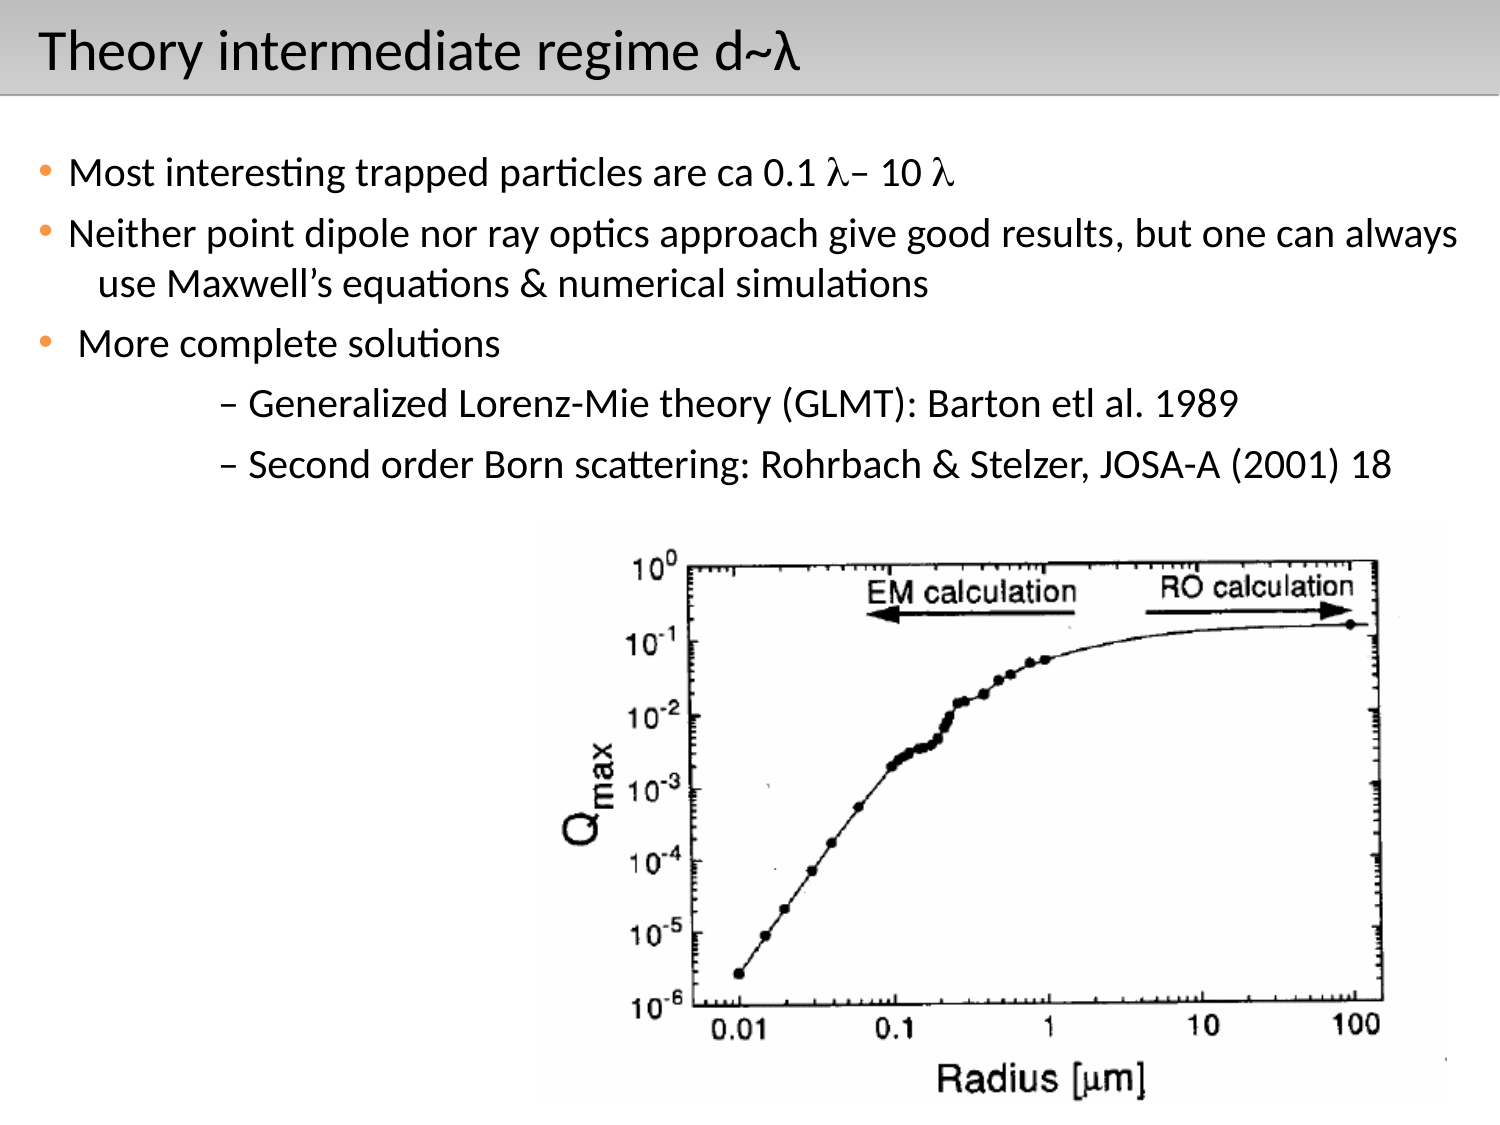

# Theory intermediate regime d~λ
Most interesting trapped particles are ca 0.1 l– 10 l
Neither point dipole nor ray optics approach give good results, but one can always use Maxwell’s equations & numerical simulations
 More complete solutions
– Generalized Lorenz-Mie theory (GLMT): Barton etl al. 1989
– Second order Born scattering: Rohrbach & Stelzer, JOSA-A (2001) 18